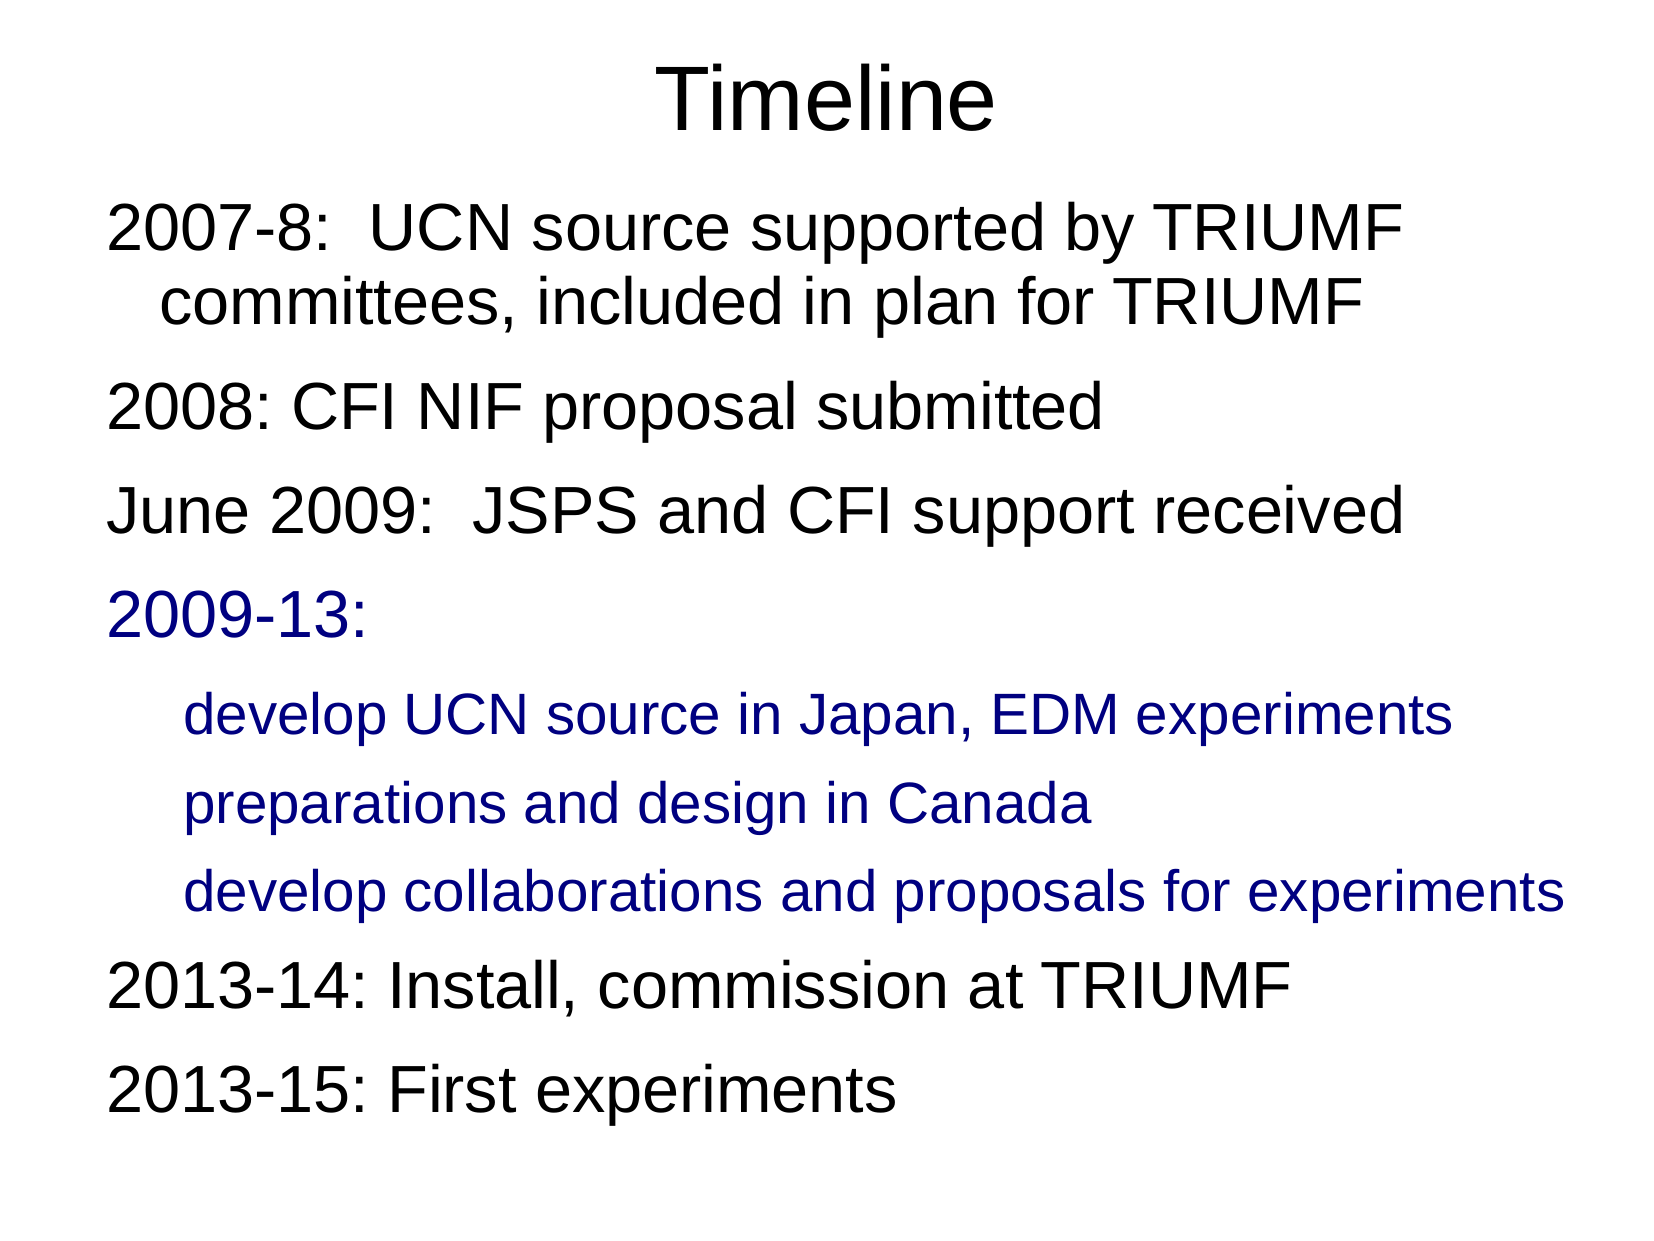

# Timeline
2007-8: UCN source supported by TRIUMF committees, included in plan for TRIUMF
2008: CFI NIF proposal submitted
June 2009: JSPS and CFI support received
2009-13:
develop UCN source in Japan, EDM experiments
preparations and design in Canada
develop collaborations and proposals for experiments
2013-14: Install, commission at TRIUMF
2013-15: First experiments